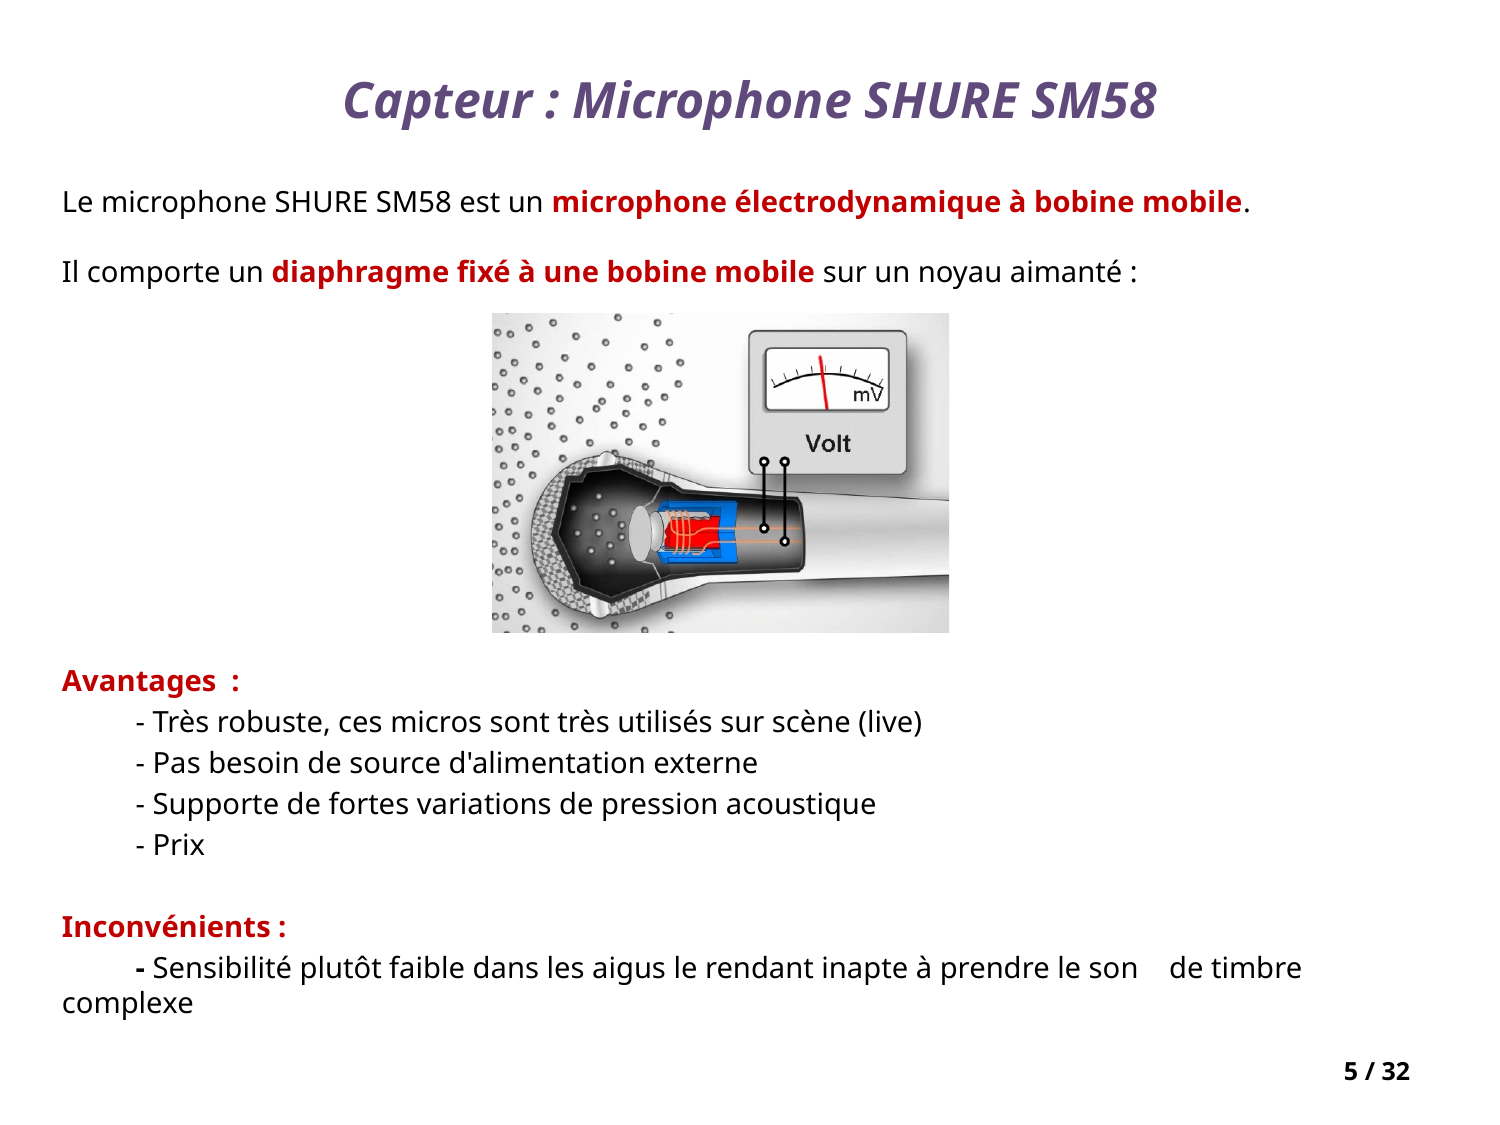

# Capteur : Microphone SHURE SM58
Le microphone SHURE SM58 est un microphone électrodynamique à bobine mobile.
Il comporte un diaphragme fixé à une bobine mobile sur un noyau aimanté :
Avantages :
	- Très robuste, ces micros sont très utilisés sur scène (live)
	- Pas besoin de source d'alimentation externe
	- Supporte de fortes variations de pression acoustique
	- Prix
Inconvénients :
	- Sensibilité plutôt faible dans les aigus le rendant inapte à prendre le son 	de timbre complexe